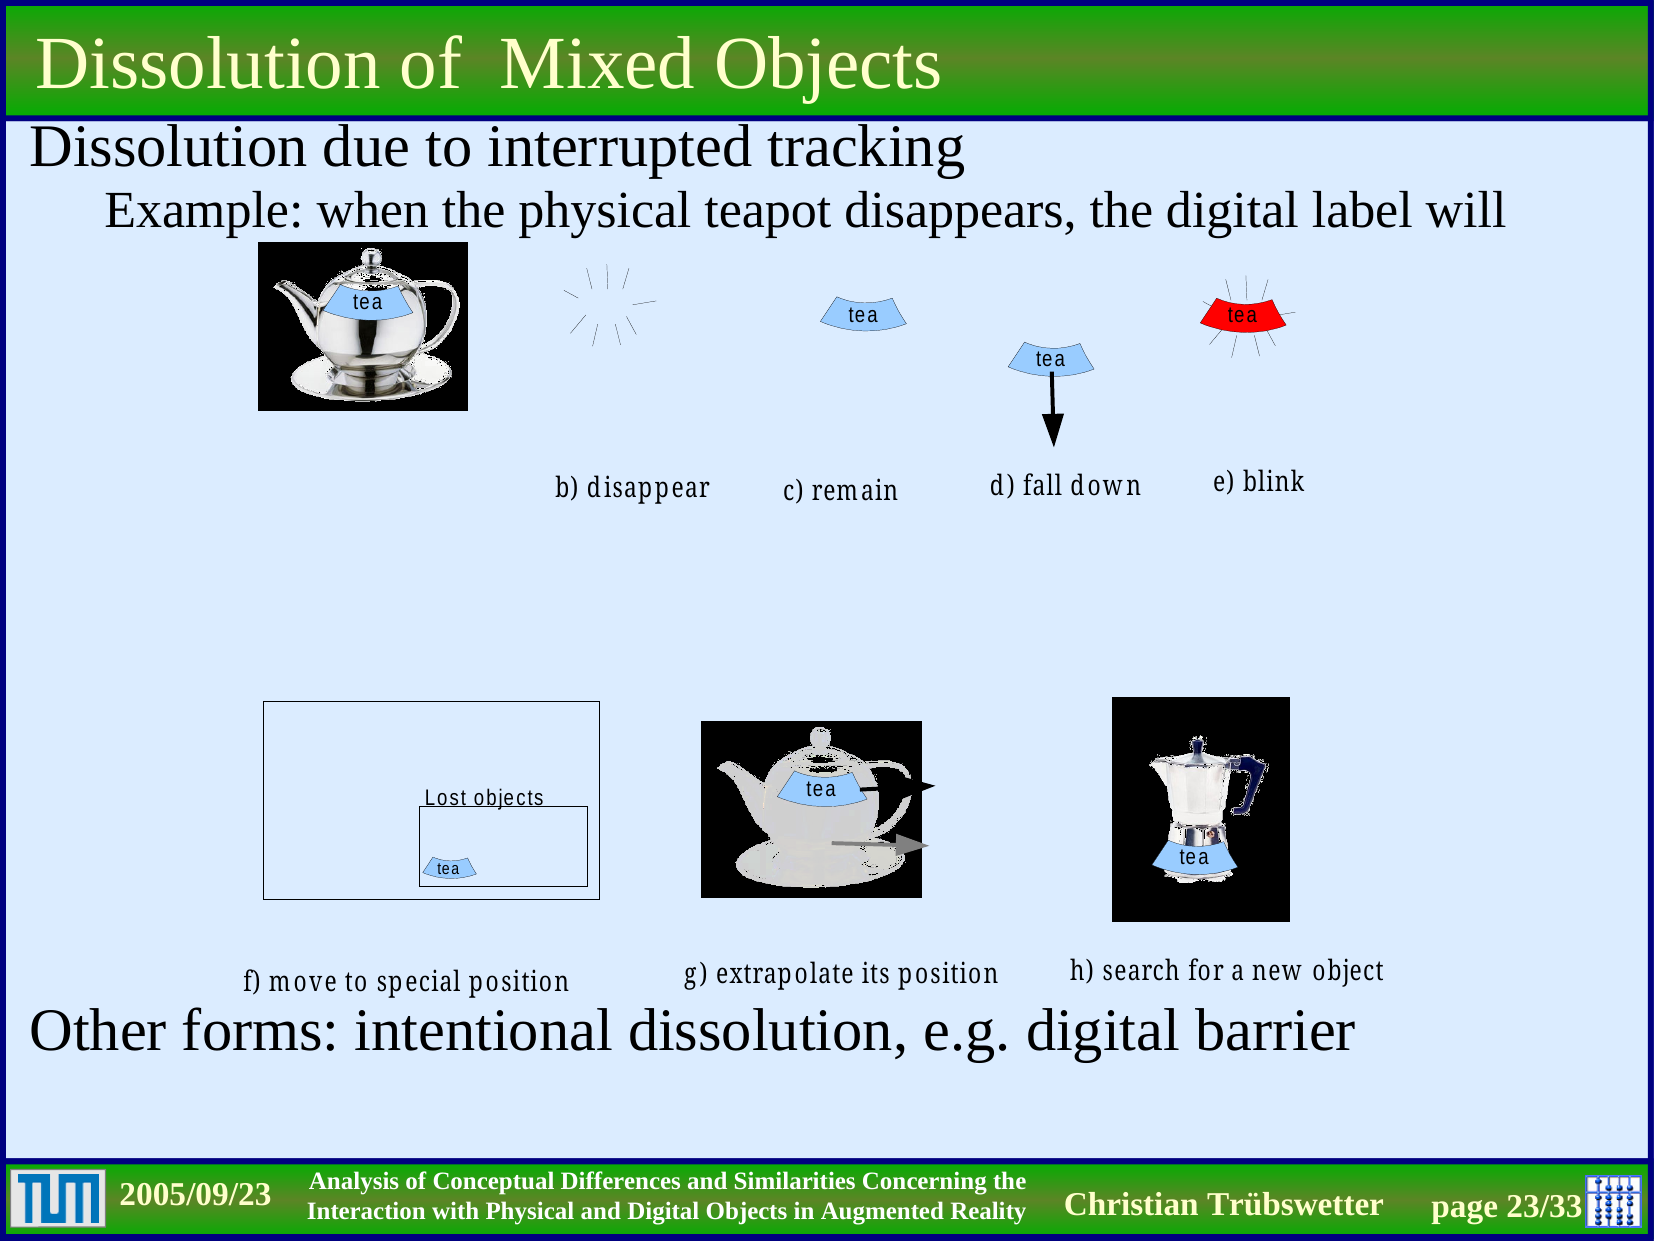

# Dissolution of Mixed Objects
Dissolution due to interrupted tracking
Example: when the physical teapot disappears, the digital label will
Other forms: intentional dissolution, e.g. digital barrier